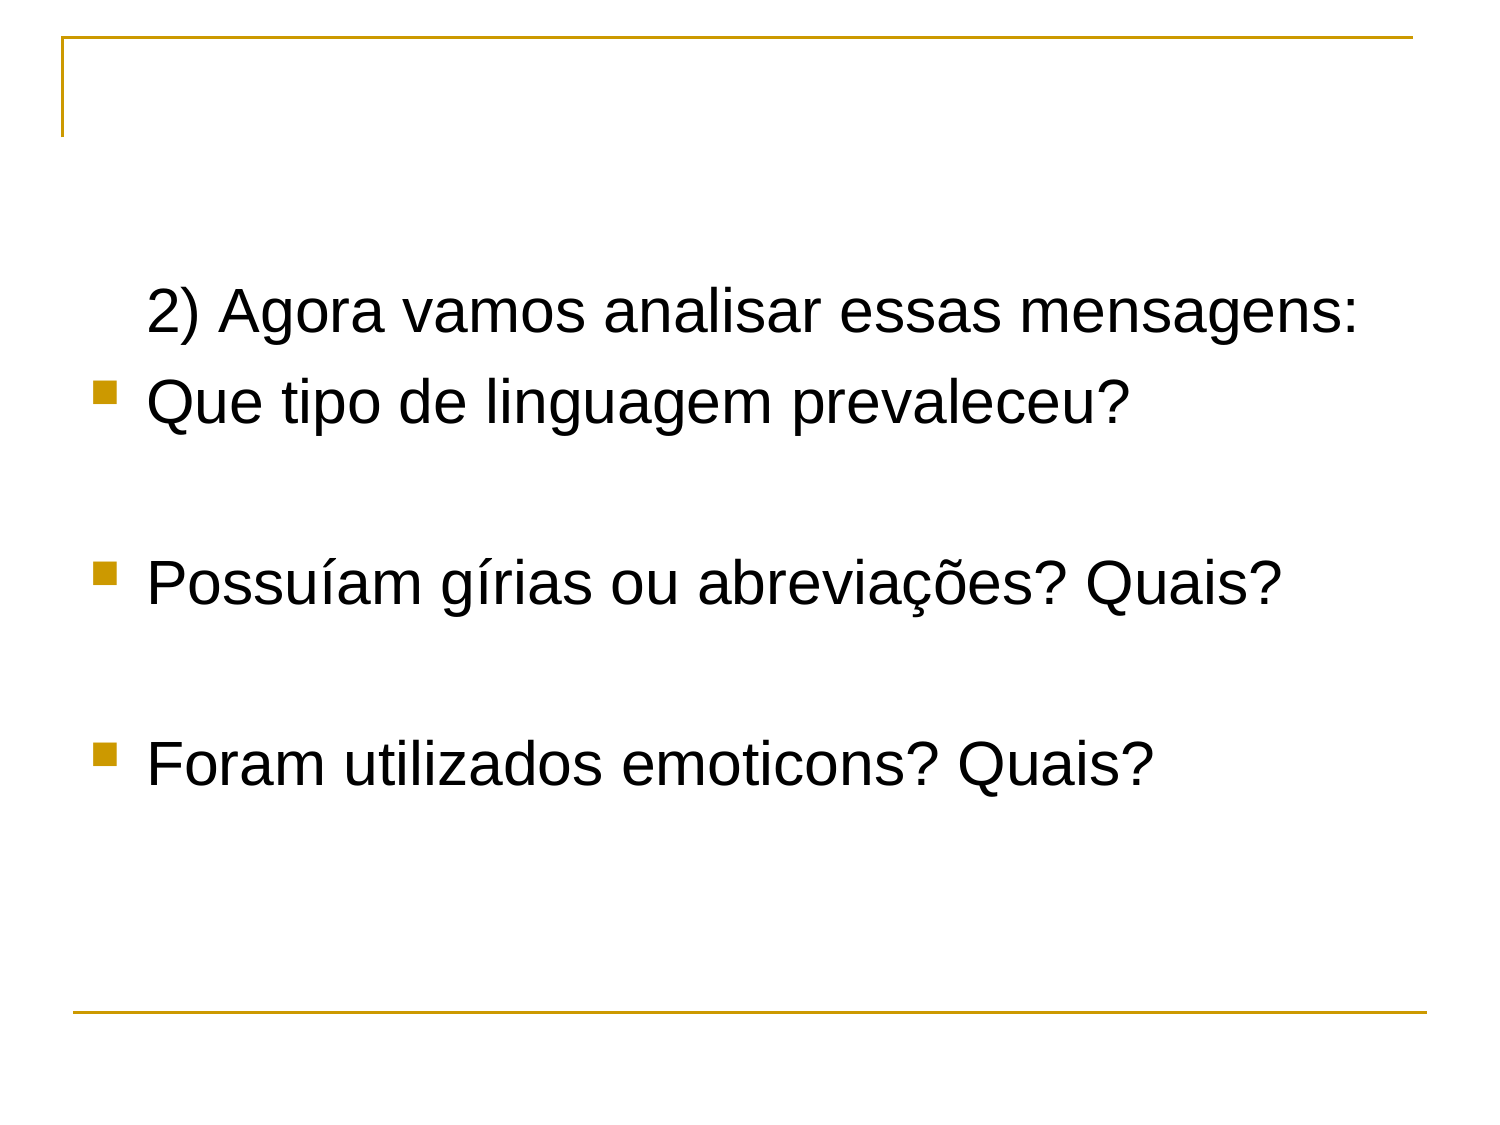

#
2) Agora vamos analisar essas mensagens:
Que tipo de linguagem prevaleceu?
Possuíam gírias ou abreviações? Quais?
Foram utilizados emoticons? Quais?